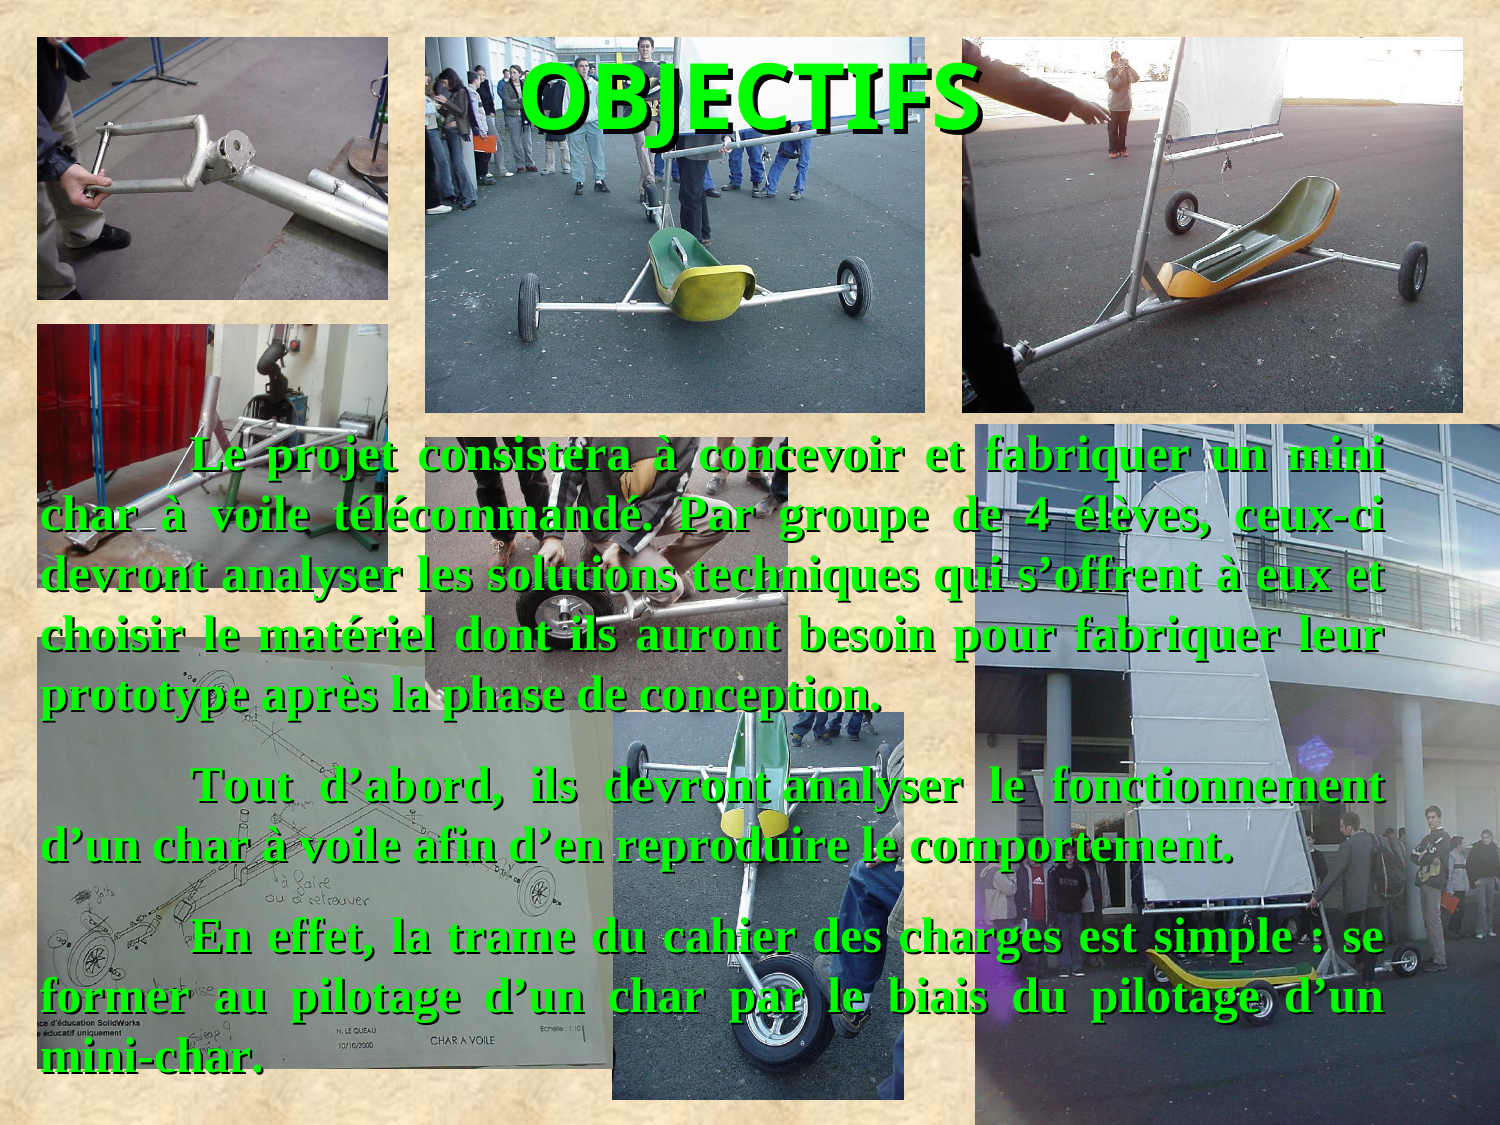

# OBJECTIFS
	Le projet consistera à concevoir et fabriquer un mini char à voile télécommandé. Par groupe de 4 élèves, ceux-ci devront analyser les solutions techniques qui s’offrent à eux et choisir le matériel dont ils auront besoin pour fabriquer leur prototype après la phase de conception.
	Tout d’abord, ils devront analyser le fonctionnement d’un char à voile afin d’en reproduire le comportement.
	En effet, la trame du cahier des charges est simple : se former au pilotage d’un char par le biais du pilotage d’un mini-char.